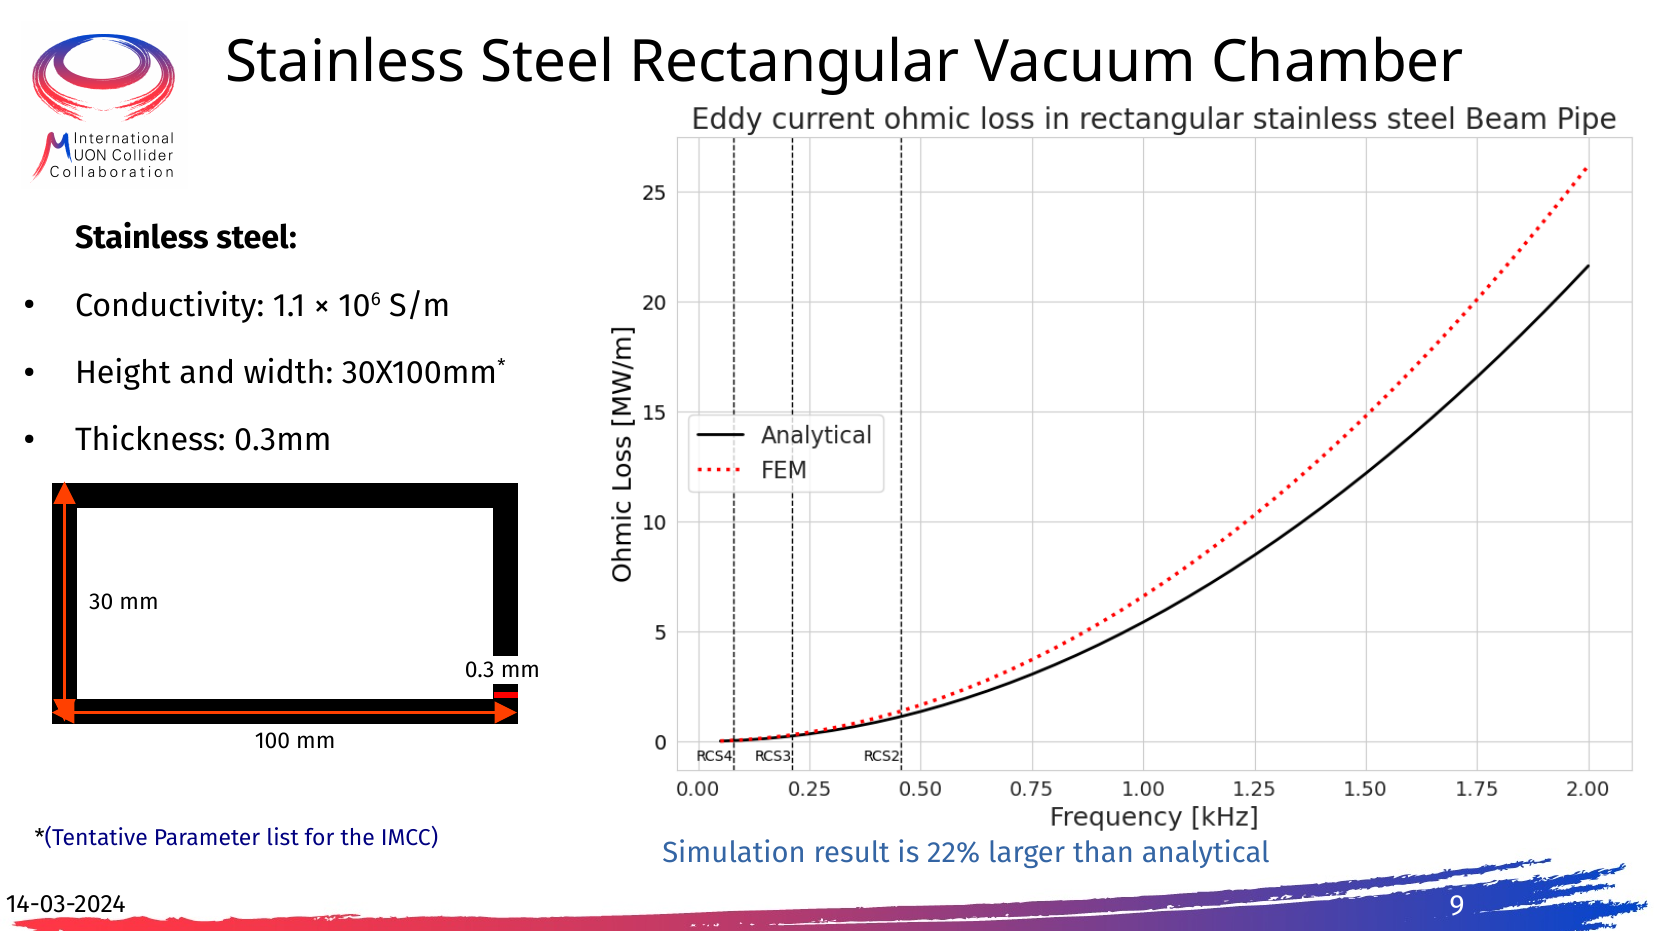

# Stainless Steel Rectangular Vacuum Chamber
Stainless steel:
Conductivity: 1.1 × 106 S/m
Height and width: 30X100mm*
Thickness: 0.3mm
30 mm
0.3 mm
100 mm
*(Tentative Parameter list for the IMCC)
Simulation result is 22% larger than analytical
14-03-2024
9